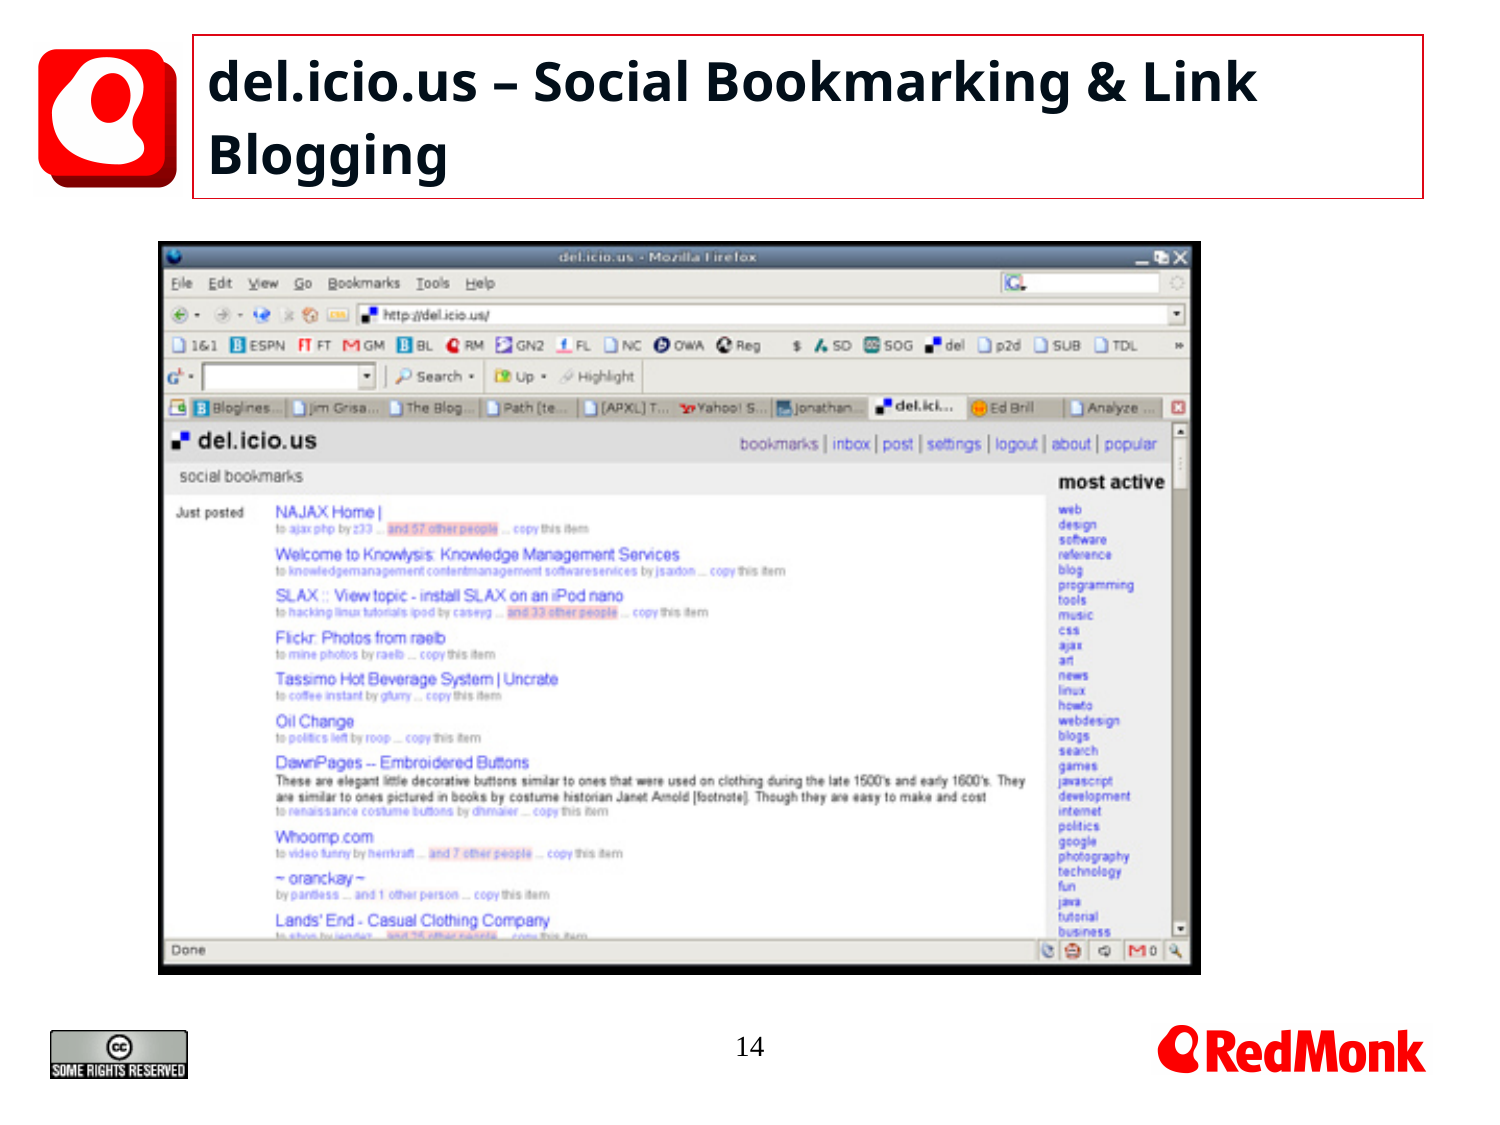

# del.icio.us – Social Bookmarking & Link Blogging